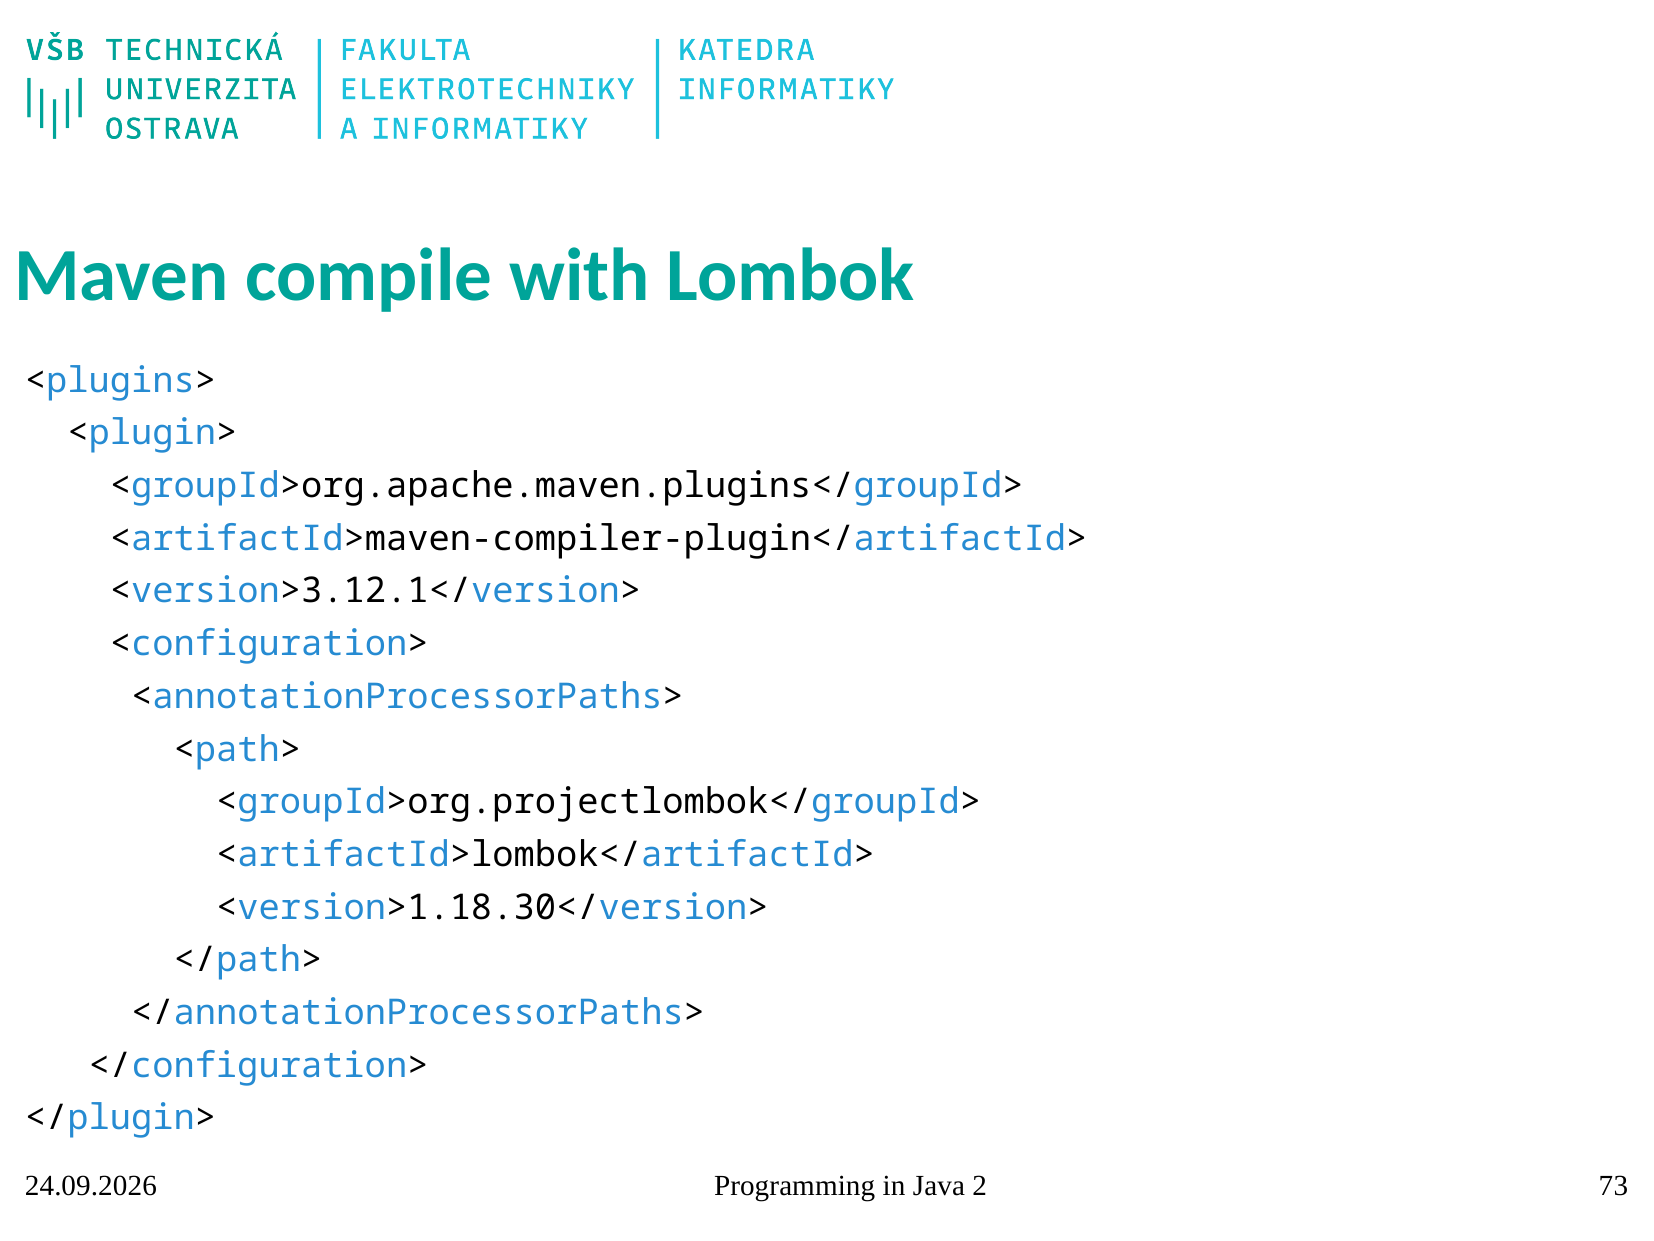

# Maven compile with Lombok
<plugins>
 <plugin>
 <groupId>org.apache.maven.plugins</groupId>
 <artifactId>maven-compiler-plugin</artifactId>
 <version>3.12.1</version>
 <configuration>
 <annotationProcessorPaths>
 <path>
 <groupId>org.projectlombok</groupId>
 <artifactId>lombok</artifactId>
 <version>1.18.30</version>
 </path>
 </annotationProcessorPaths>
 </configuration>
</plugin>
Programming in Java 2
73